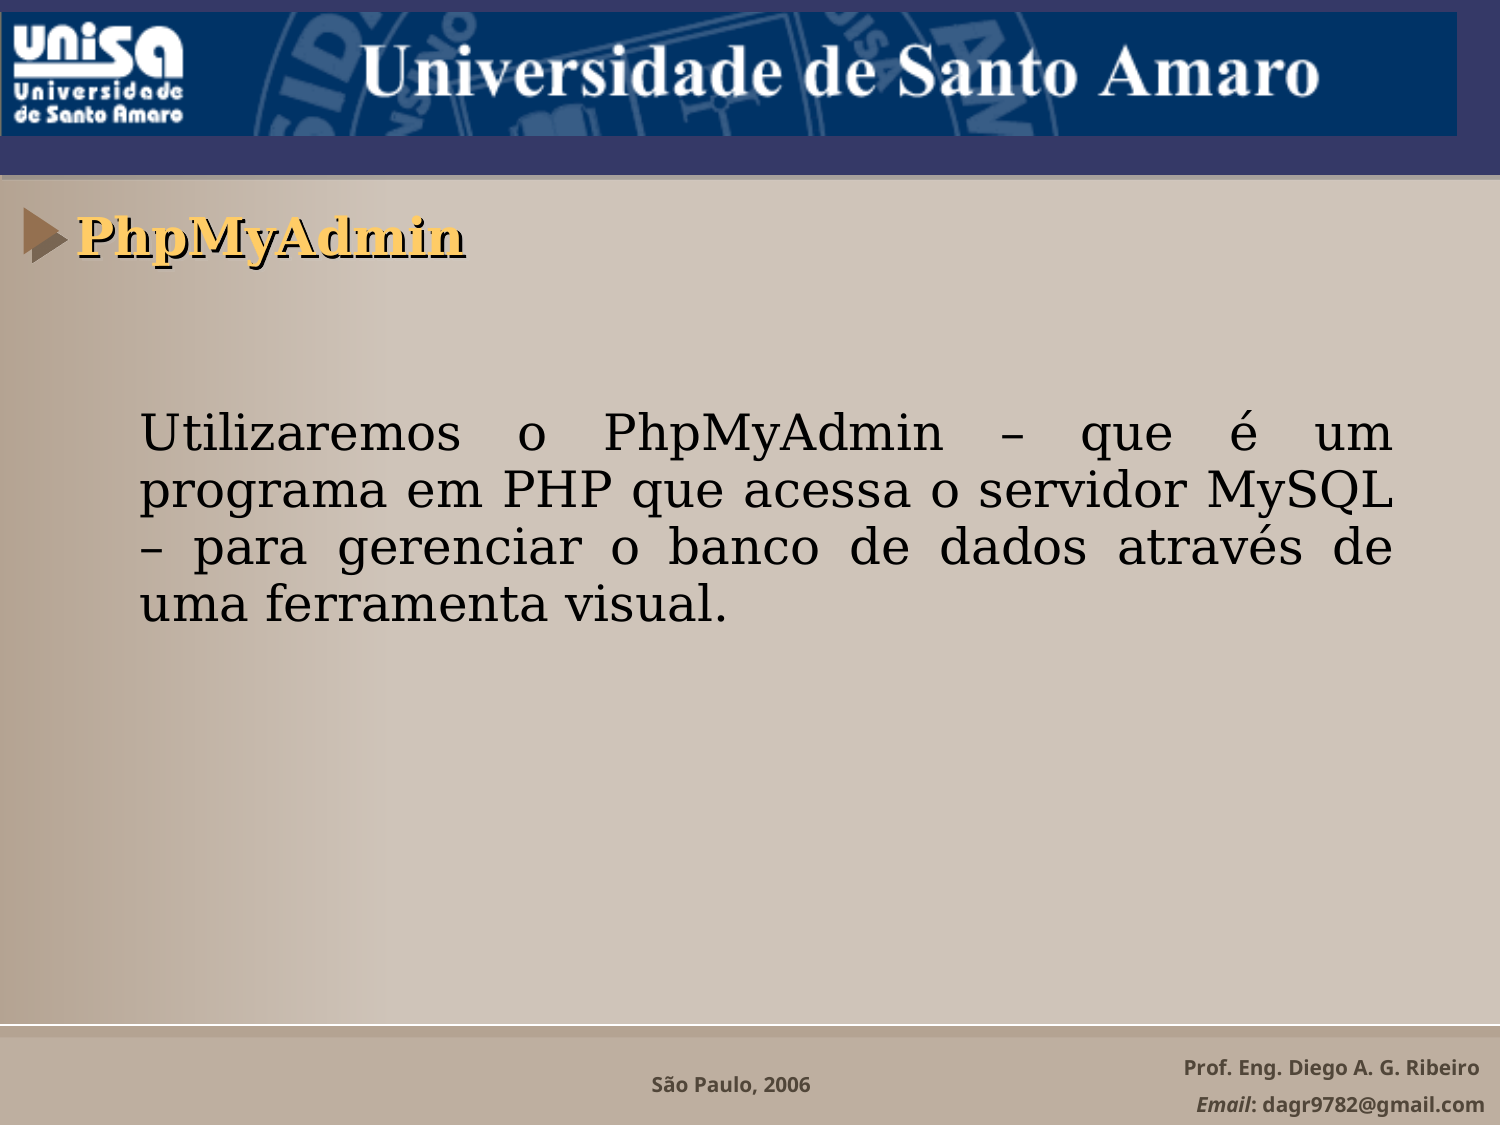

PhpMyAdmin
Utilizaremos o PhpMyAdmin – que é um programa em PHP que acessa o servidor MySQL – para gerenciar o banco de dados através de uma ferramenta visual.